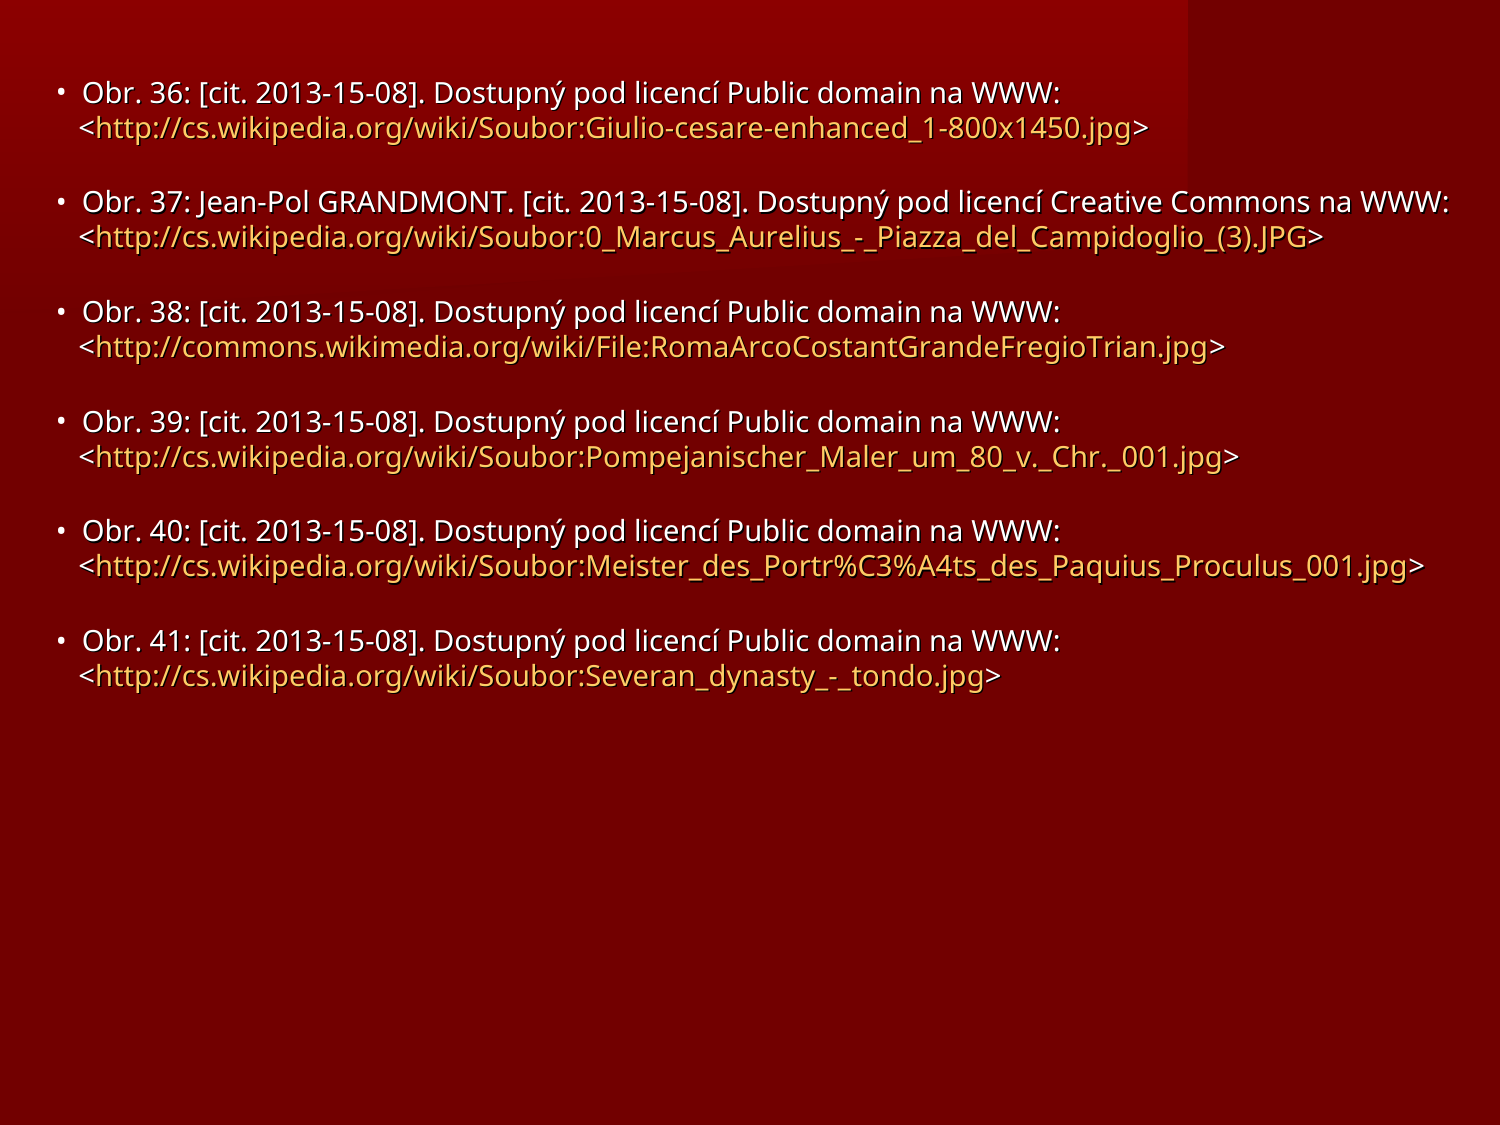

Obr. 36: [cit. 2013-15-08]. Dostupný pod licencí Public domain na WWW:
 <http://cs.wikipedia.org/wiki/Soubor:Giulio-cesare-enhanced_1-800x1450.jpg>
 Obr. 37: Jean-Pol GRANDMONT. [cit. 2013-15-08]. Dostupný pod licencí Creative Commons na WWW:
 <http://cs.wikipedia.org/wiki/Soubor:0_Marcus_Aurelius_-_Piazza_del_Campidoglio_(3).JPG>
 Obr. 38: [cit. 2013-15-08]. Dostupný pod licencí Public domain na WWW:
 <http://commons.wikimedia.org/wiki/File:RomaArcoCostantGrandeFregioTrian.jpg>
 Obr. 39: [cit. 2013-15-08]. Dostupný pod licencí Public domain na WWW:
 <http://cs.wikipedia.org/wiki/Soubor:Pompejanischer_Maler_um_80_v._Chr._001.jpg>
 Obr. 40: [cit. 2013-15-08]. Dostupný pod licencí Public domain na WWW:
 <http://cs.wikipedia.org/wiki/Soubor:Meister_des_Portr%C3%A4ts_des_Paquius_Proculus_001.jpg>
 Obr. 41: [cit. 2013-15-08]. Dostupný pod licencí Public domain na WWW:
 <http://cs.wikipedia.org/wiki/Soubor:Severan_dynasty_-_tondo.jpg>